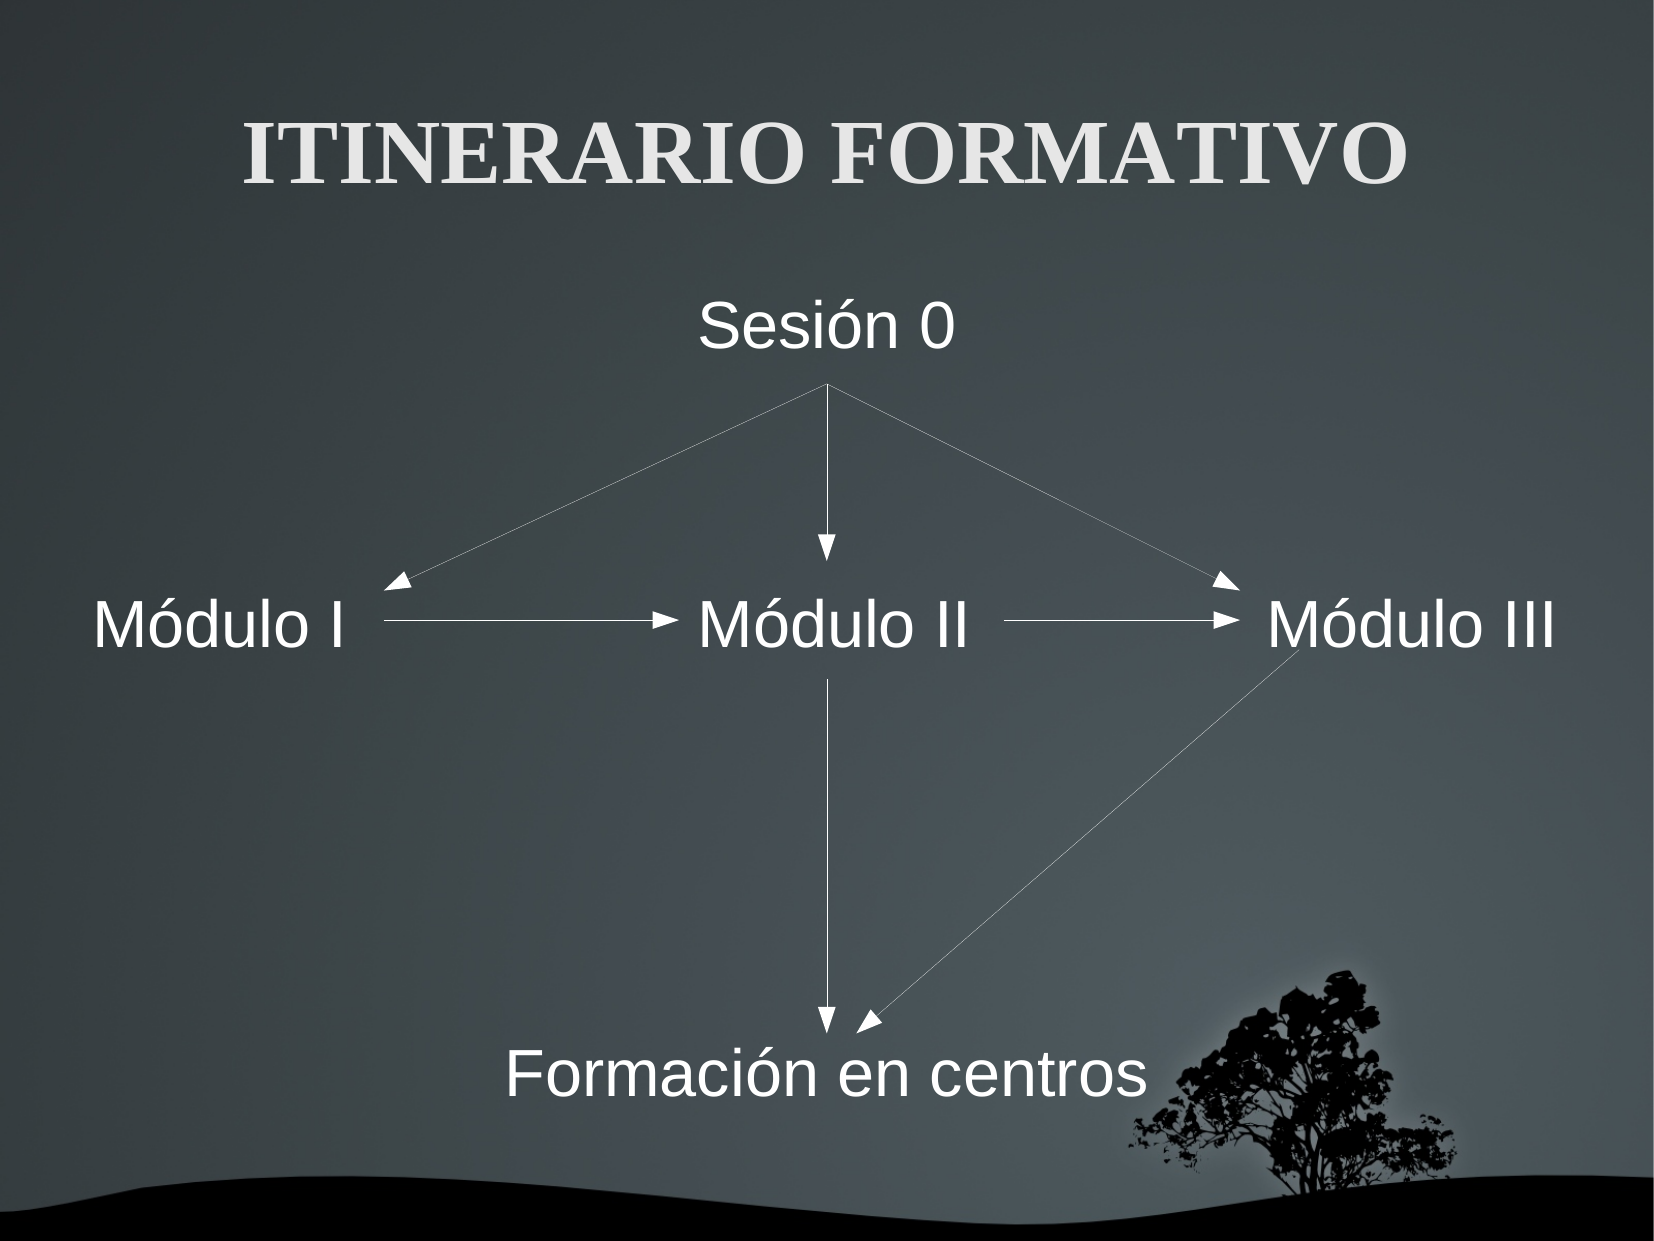

# ITINERARIO FORMATIVO
Sesión 0
Módulo I Módulo II Módulo III
Formación en centros